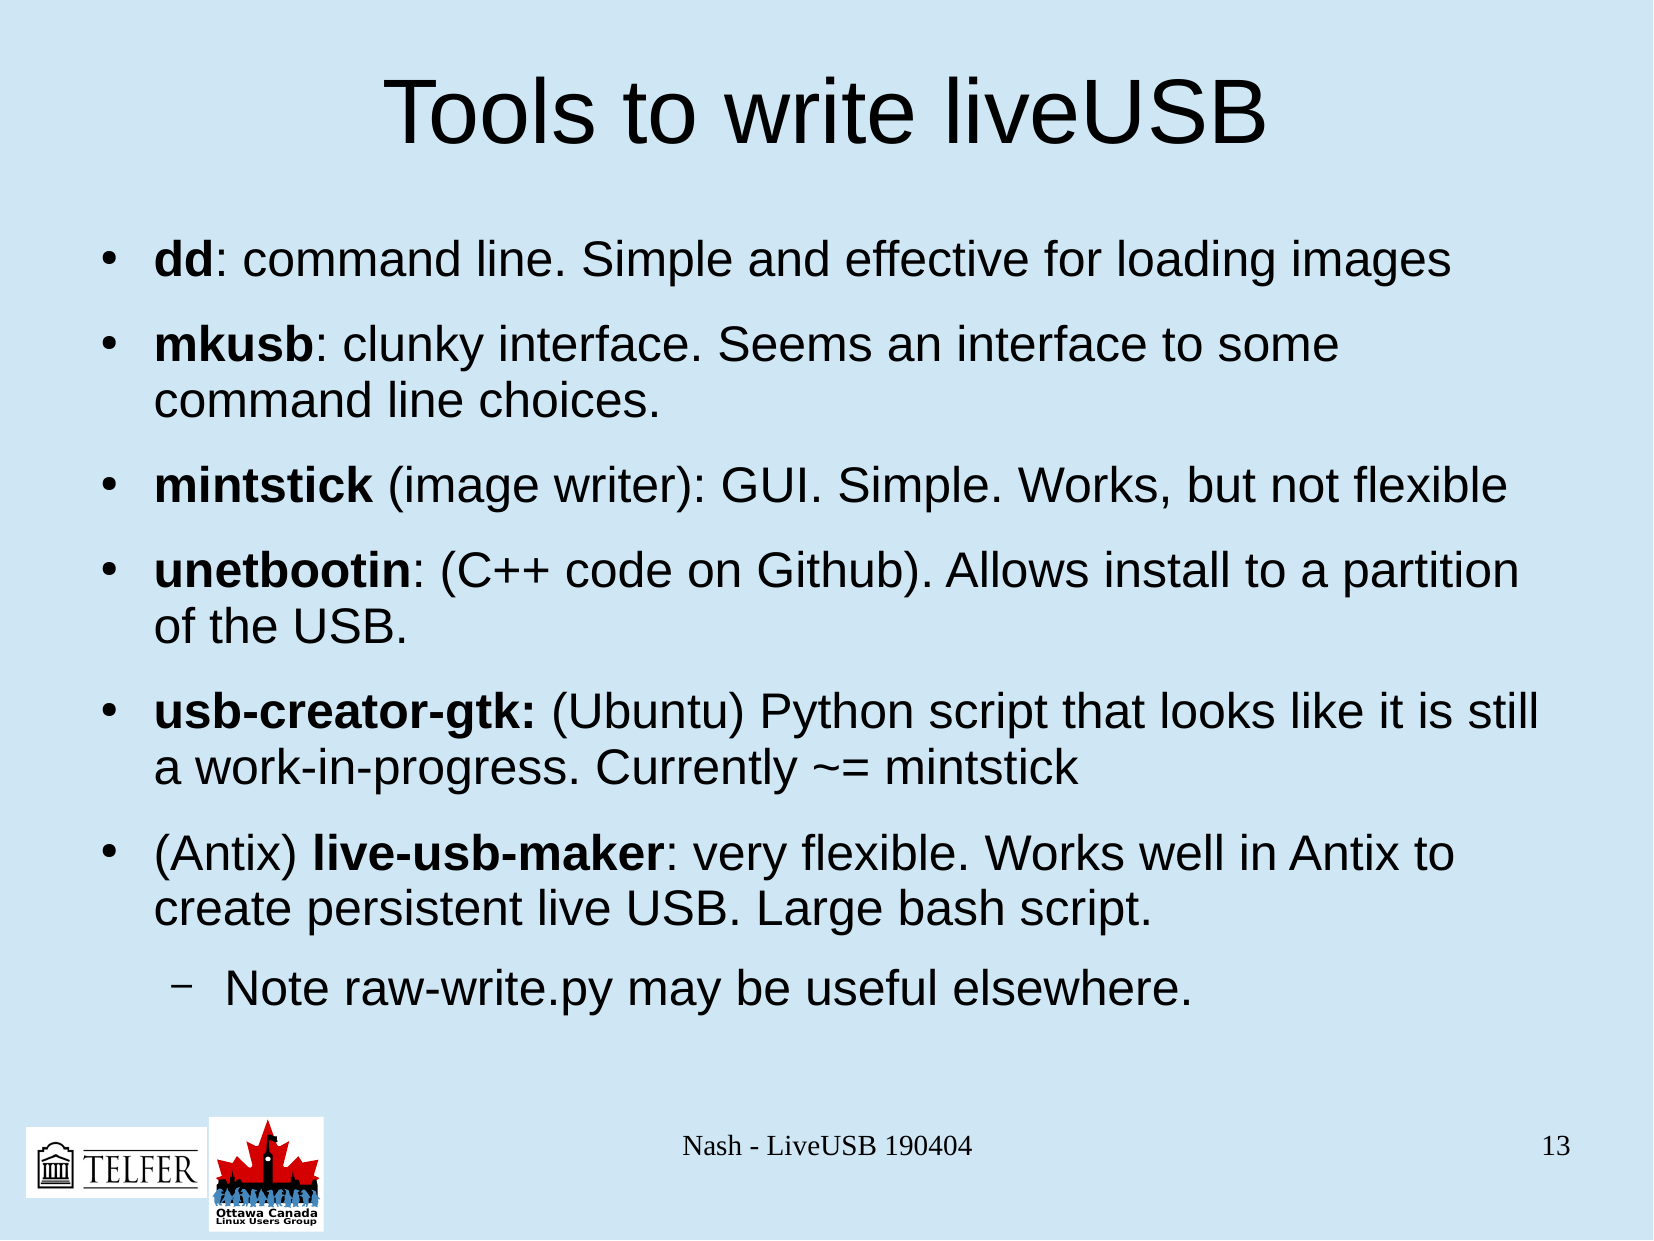

# Tools to write liveUSB
dd: command line. Simple and effective for loading images
mkusb: clunky interface. Seems an interface to some command line choices.
mintstick (image writer): GUI. Simple. Works, but not flexible
unetbootin: (C++ code on Github). Allows install to a partition of the USB.
usb-creator-gtk: (Ubuntu) Python script that looks like it is still a work-in-progress. Currently ~= mintstick
(Antix) live-usb-maker: very flexible. Works well in Antix to create persistent live USB. Large bash script.
Note raw-write.py may be useful elsewhere.
Nash - LiveUSB 190404
13